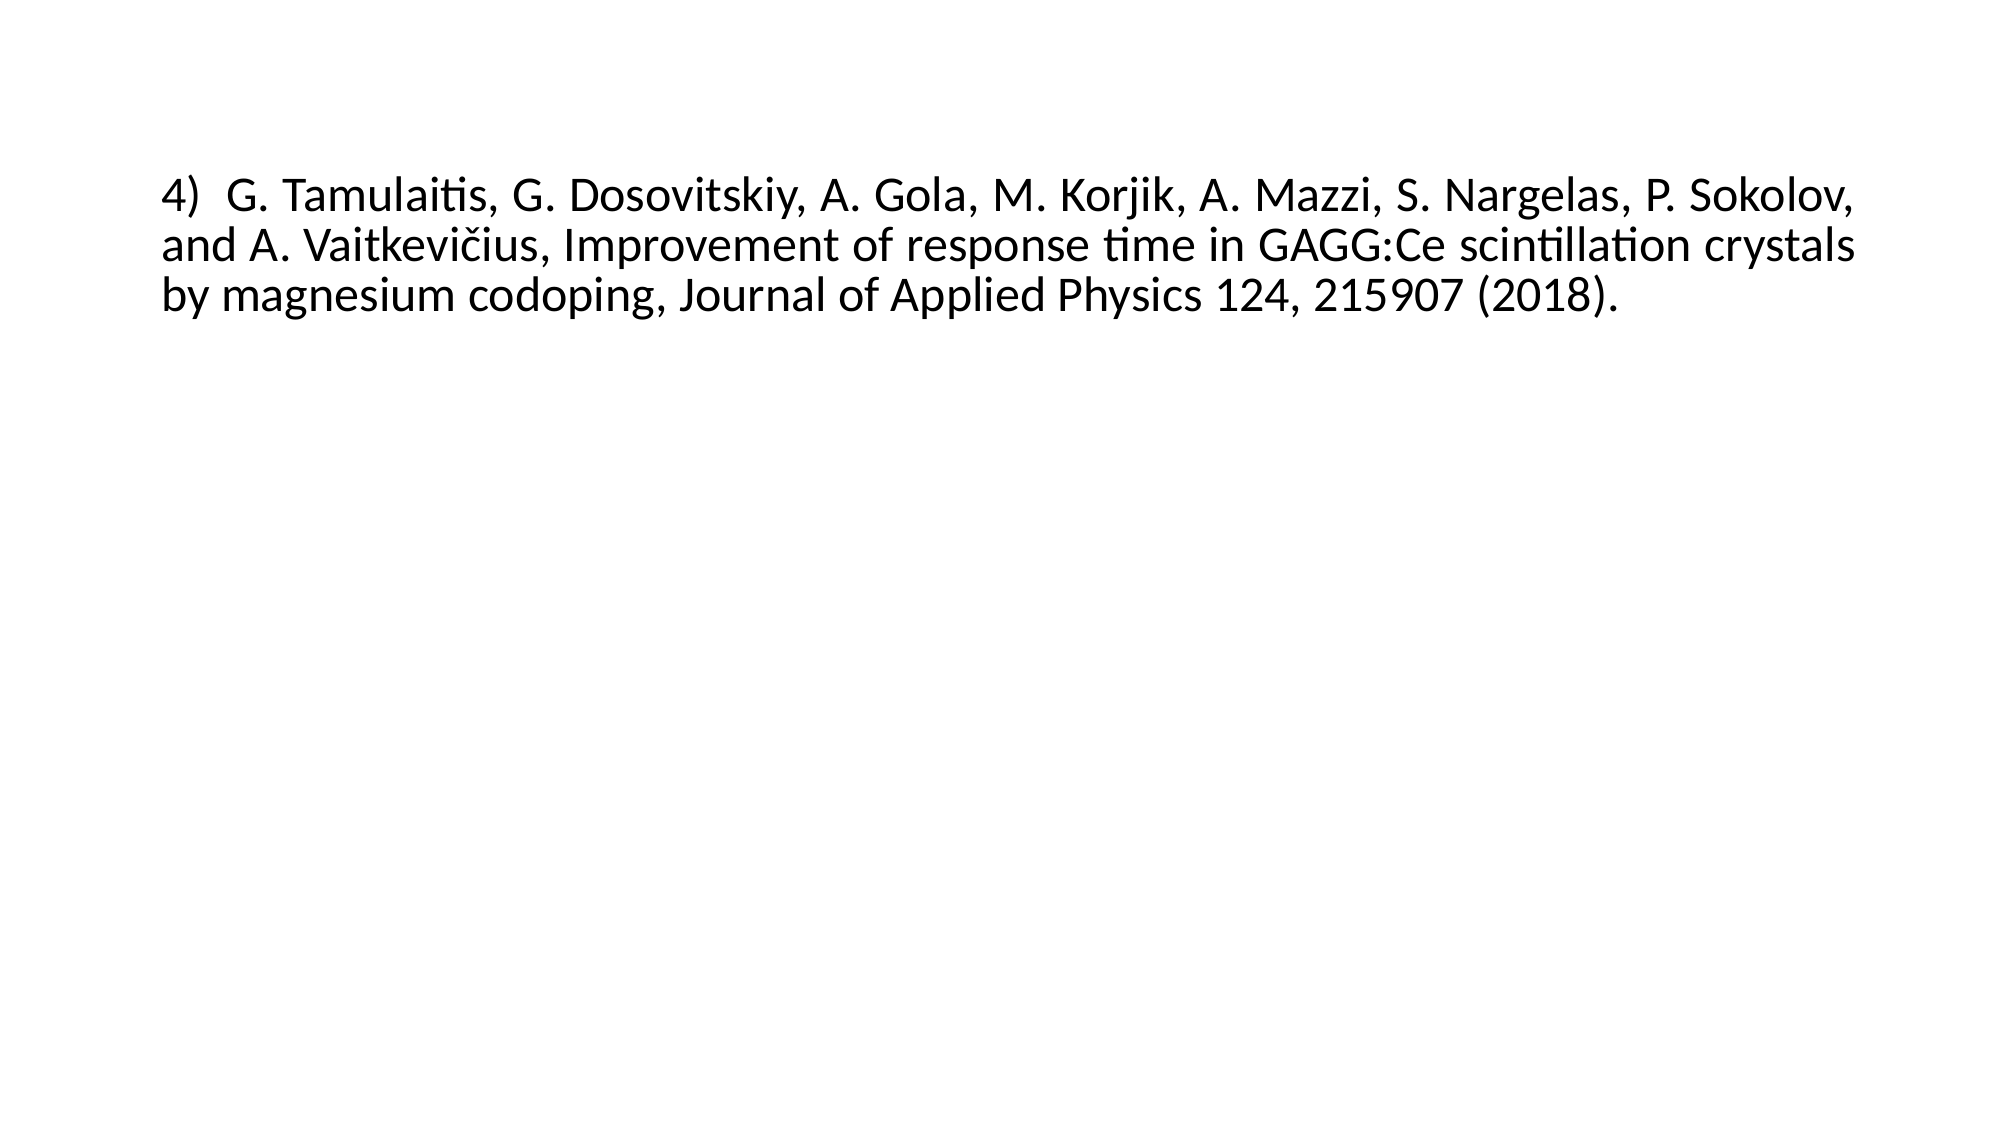

G. Tamulaitis, G. Dosovitskiy, A. Gola, M. Korjik, A. Mazzi, S. Nargelas, P. Sokolov, and A. Vaitkevičius, Improvement of response time in GAGG:Ce scintillation crystals by magnesium codoping, Journal of Applied Physics 124, 215907 (2018).